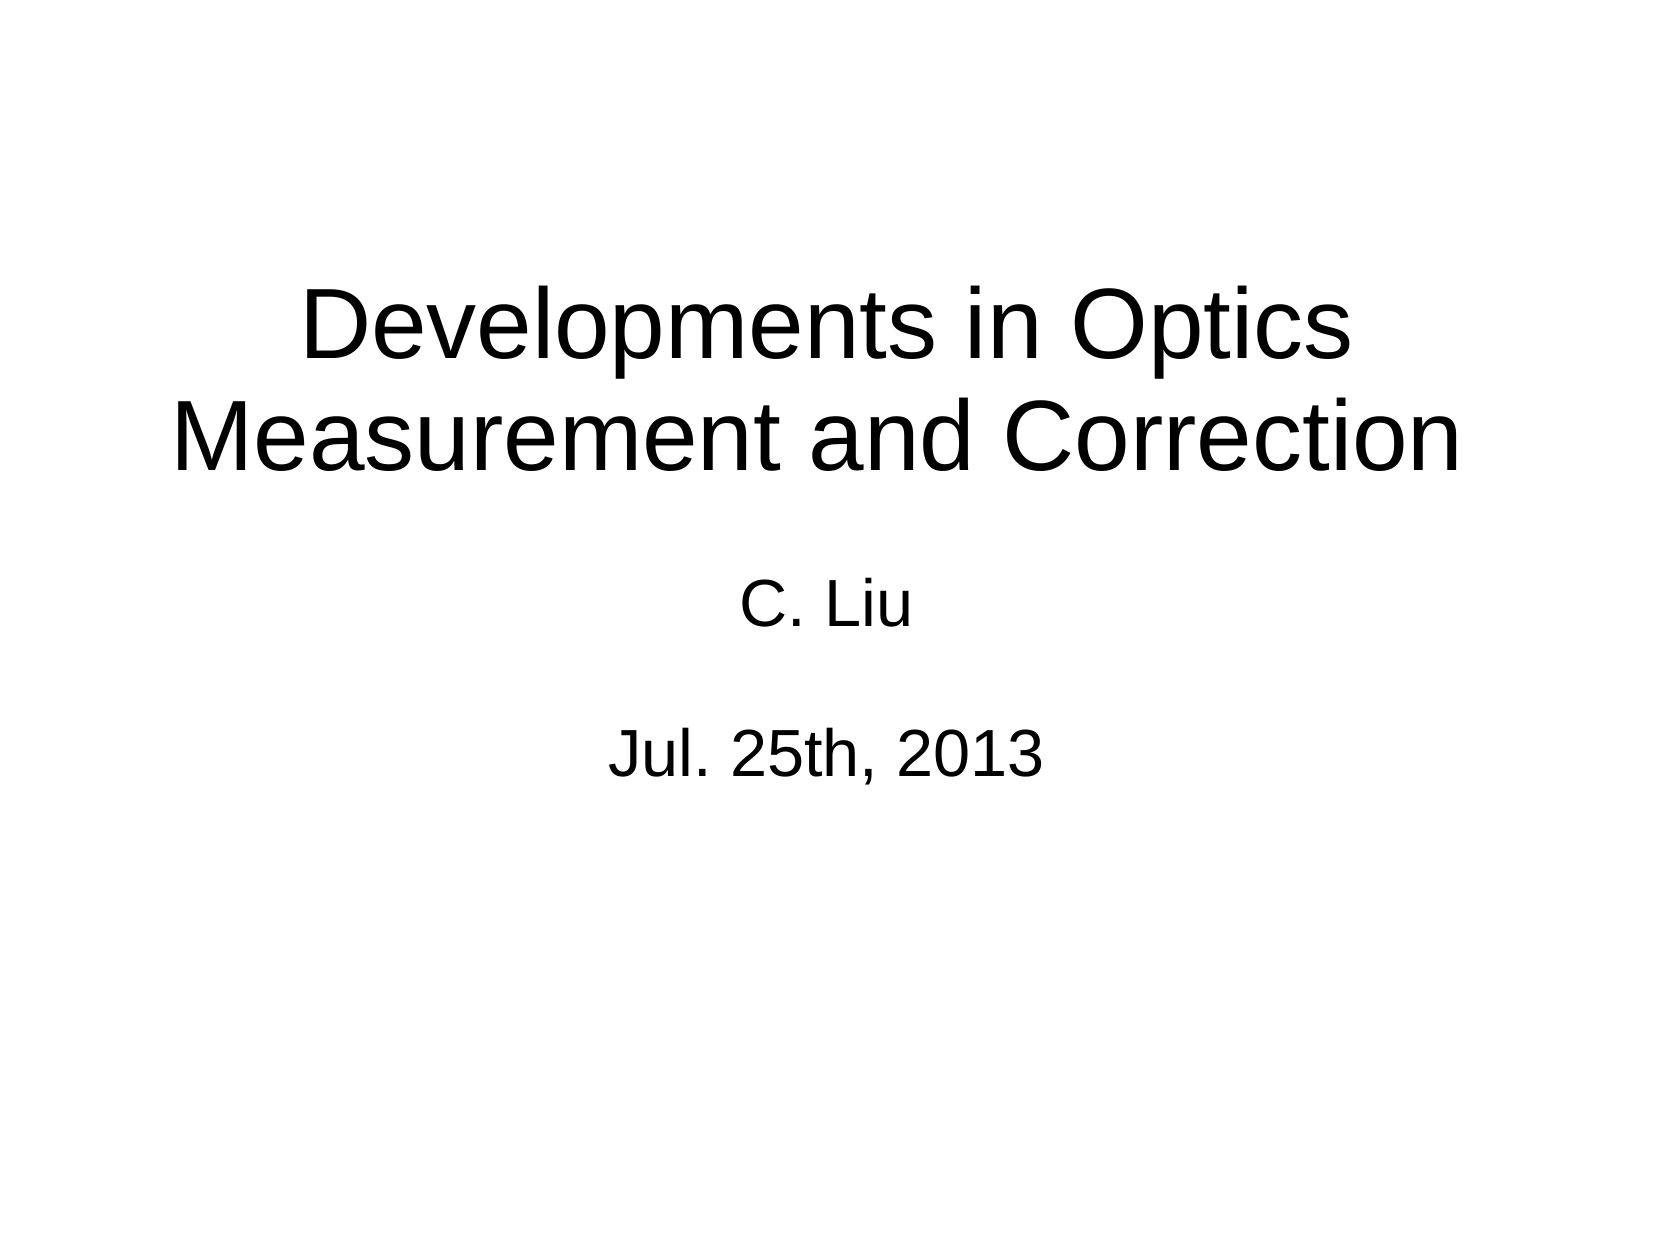

# Developments in Optics Measurement and Correction
C. Liu
Jul. 25th, 2013